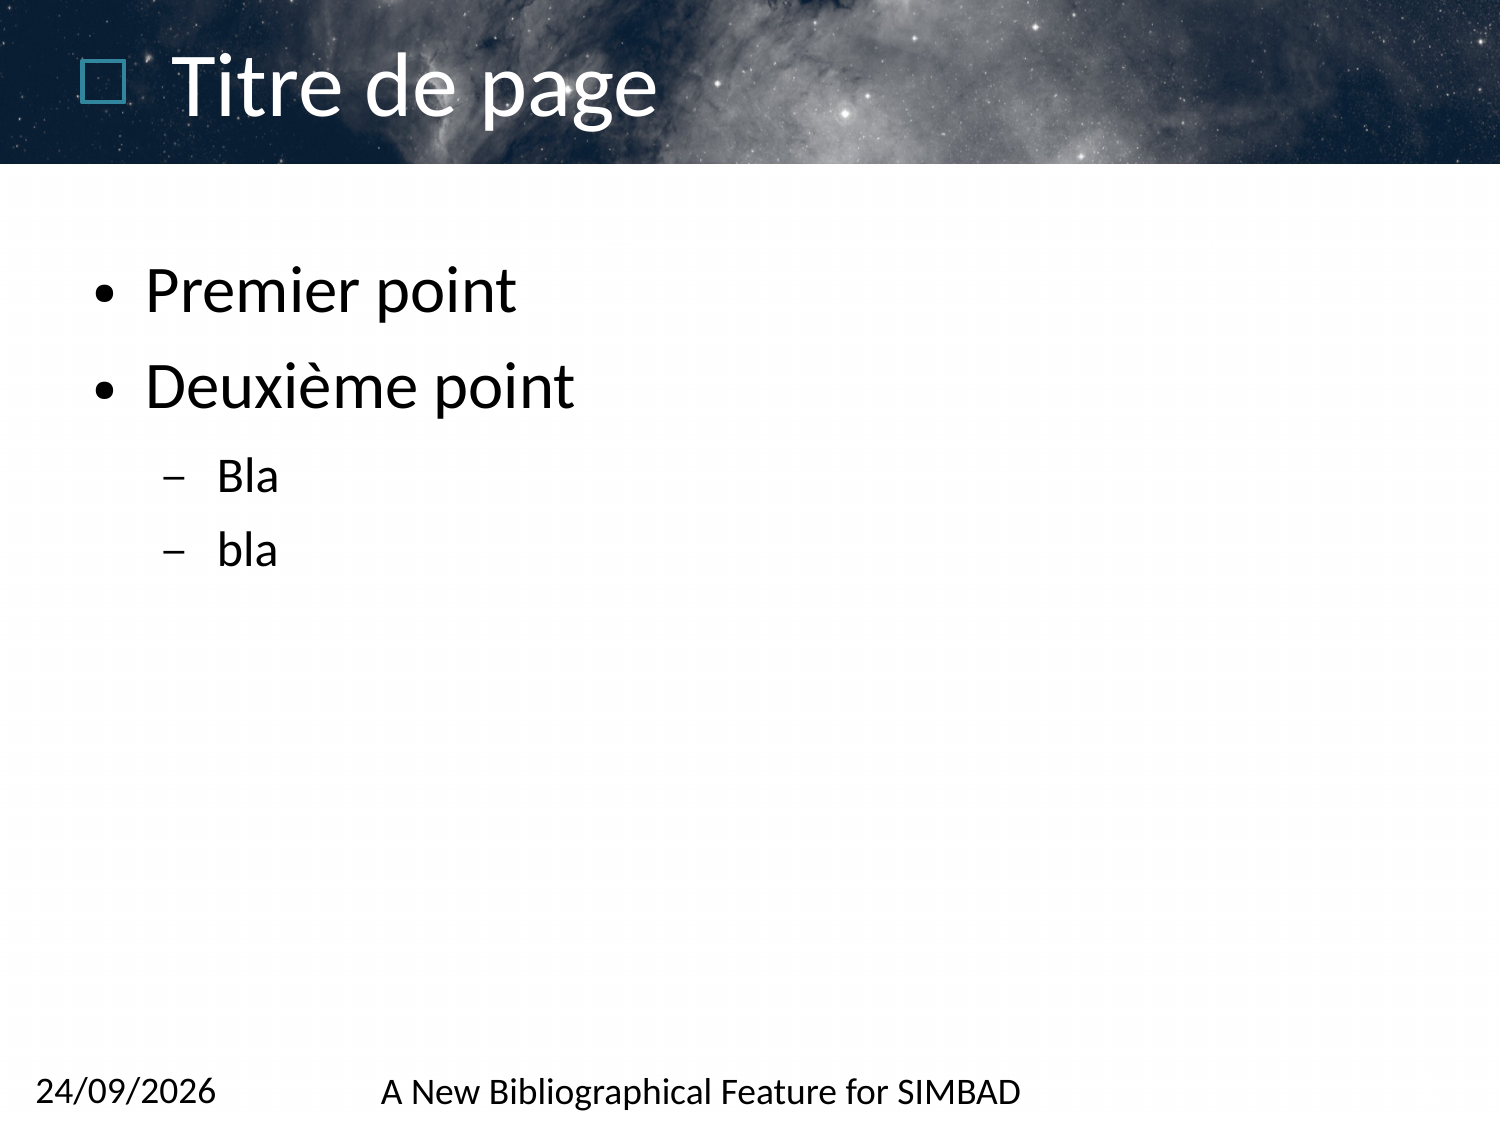

# Titre de page
Premier point
Deuxième point
Bla
bla
A New Bibliographical Feature for SIMBAD